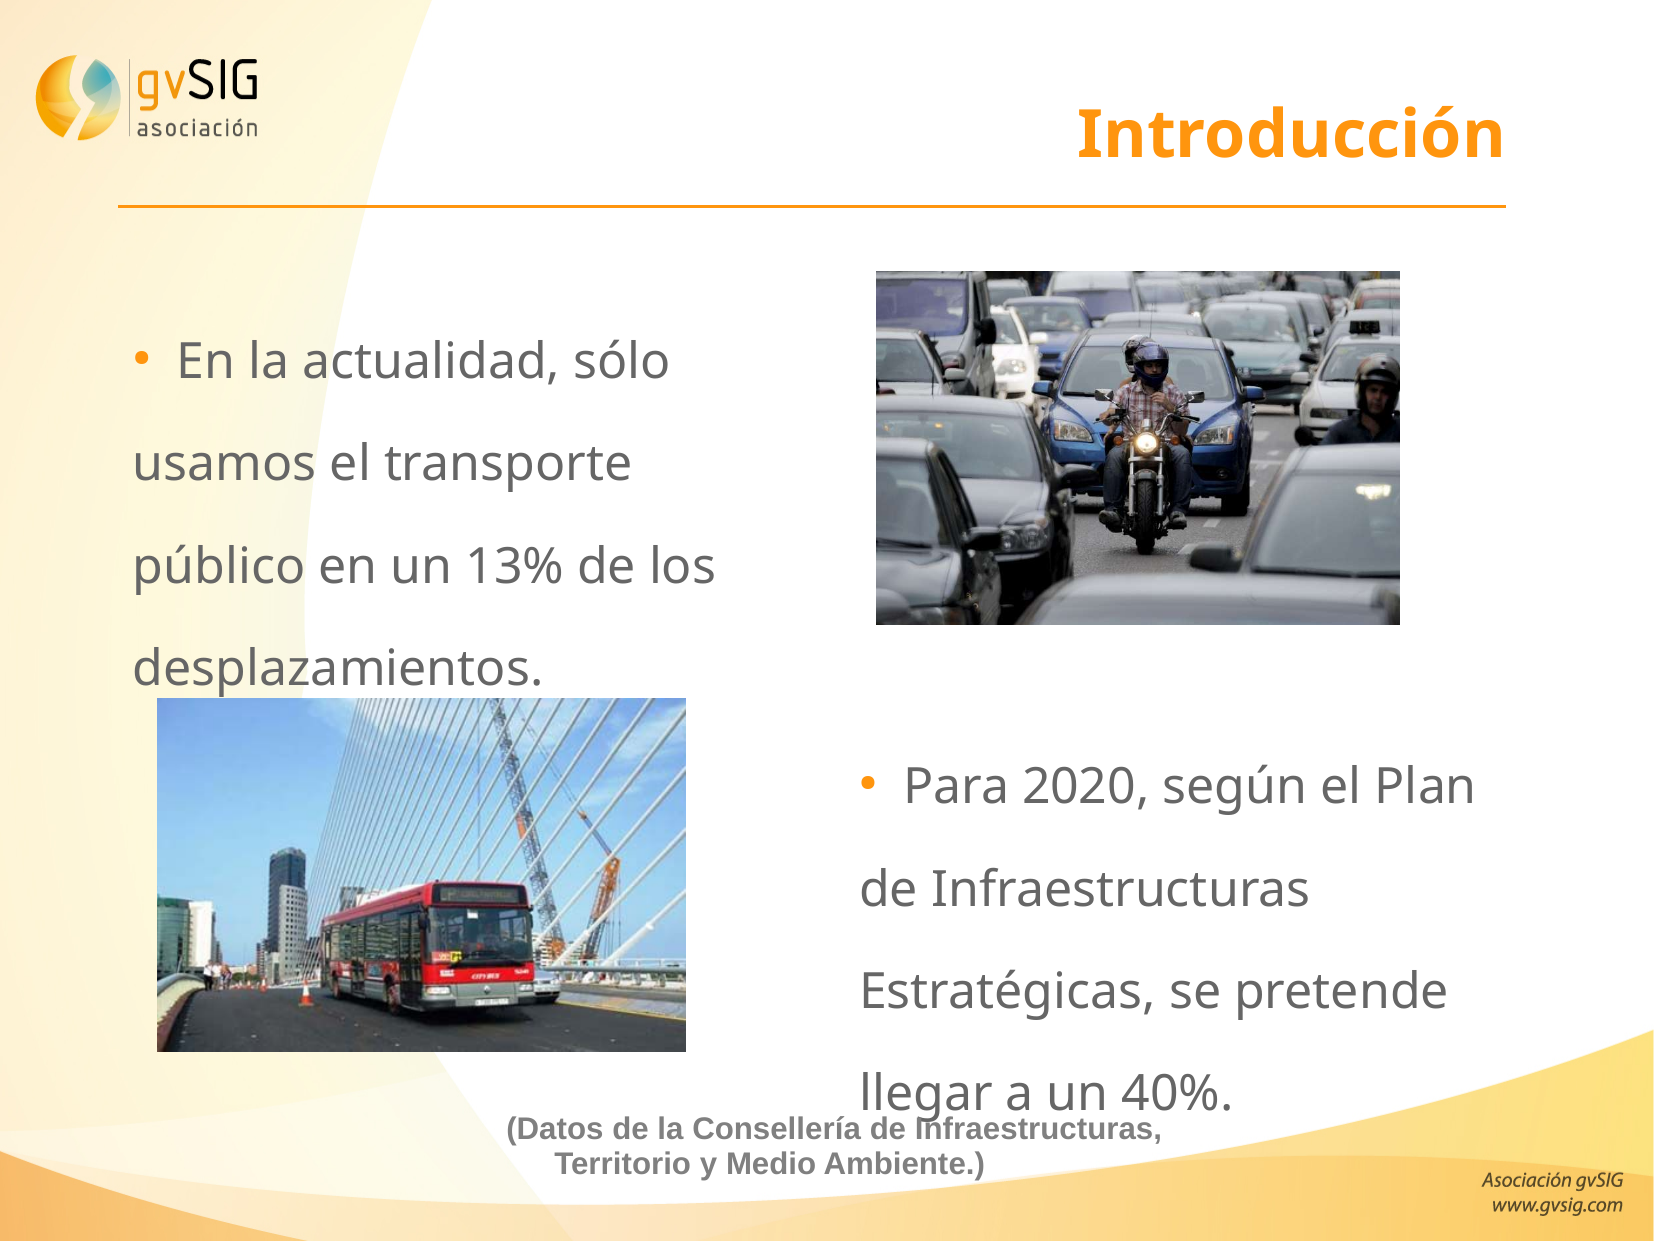

# Introducción
 En la actualidad, sólo usamos el transporte público en un 13% de los desplazamientos.
 Para 2020, según el Plan de Infraestructuras Estratégicas, se pretende llegar a un 40%.
(Datos de la Consellería de Infraestructuras, Territorio y Medio Ambiente.)